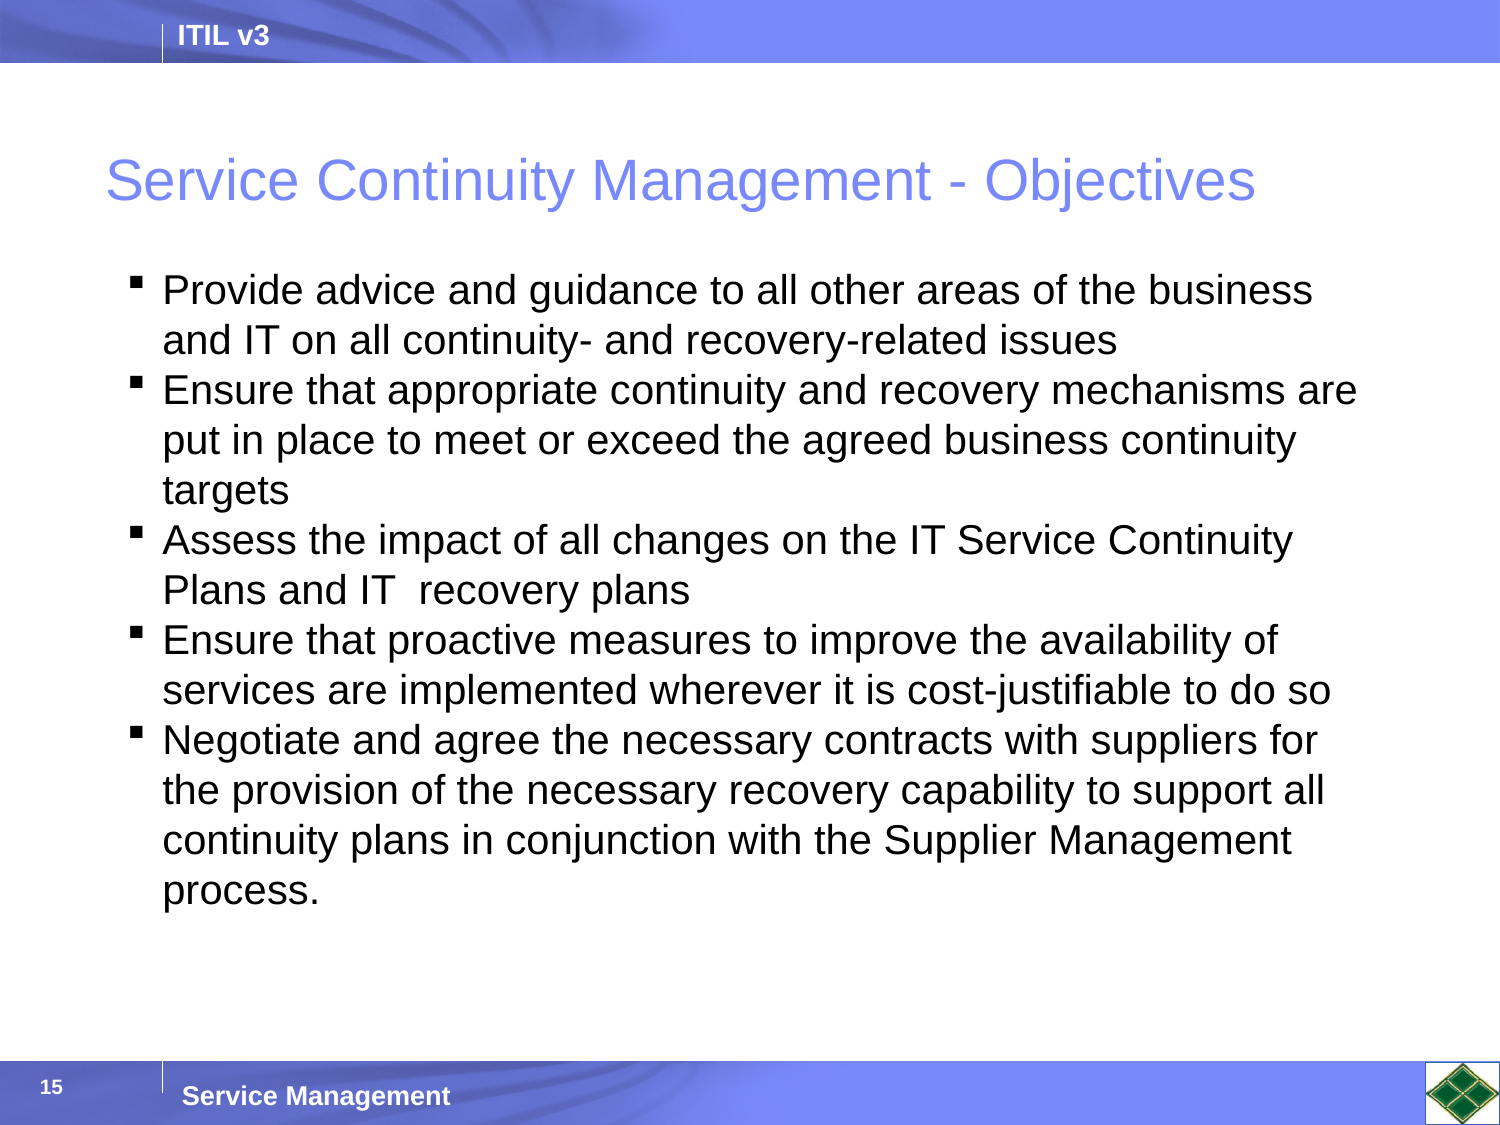

Service Continuity Management - Objectives
Provide advice and guidance to all other areas of the business and IT on all continuity- and recovery-related issues
Ensure that appropriate continuity and recovery mechanisms are put in place to meet or exceed the agreed business continuity targets
Assess the impact of all changes on the IT Service Continuity Plans and IT recovery plans
Ensure that proactive measures to improve the availability of services are implemented wherever it is cost-justifiable to do so
Negotiate and agree the necessary contracts with suppliers for the provision of the necessary recovery capability to support all continuity plans in conjunction with the Supplier Management process.